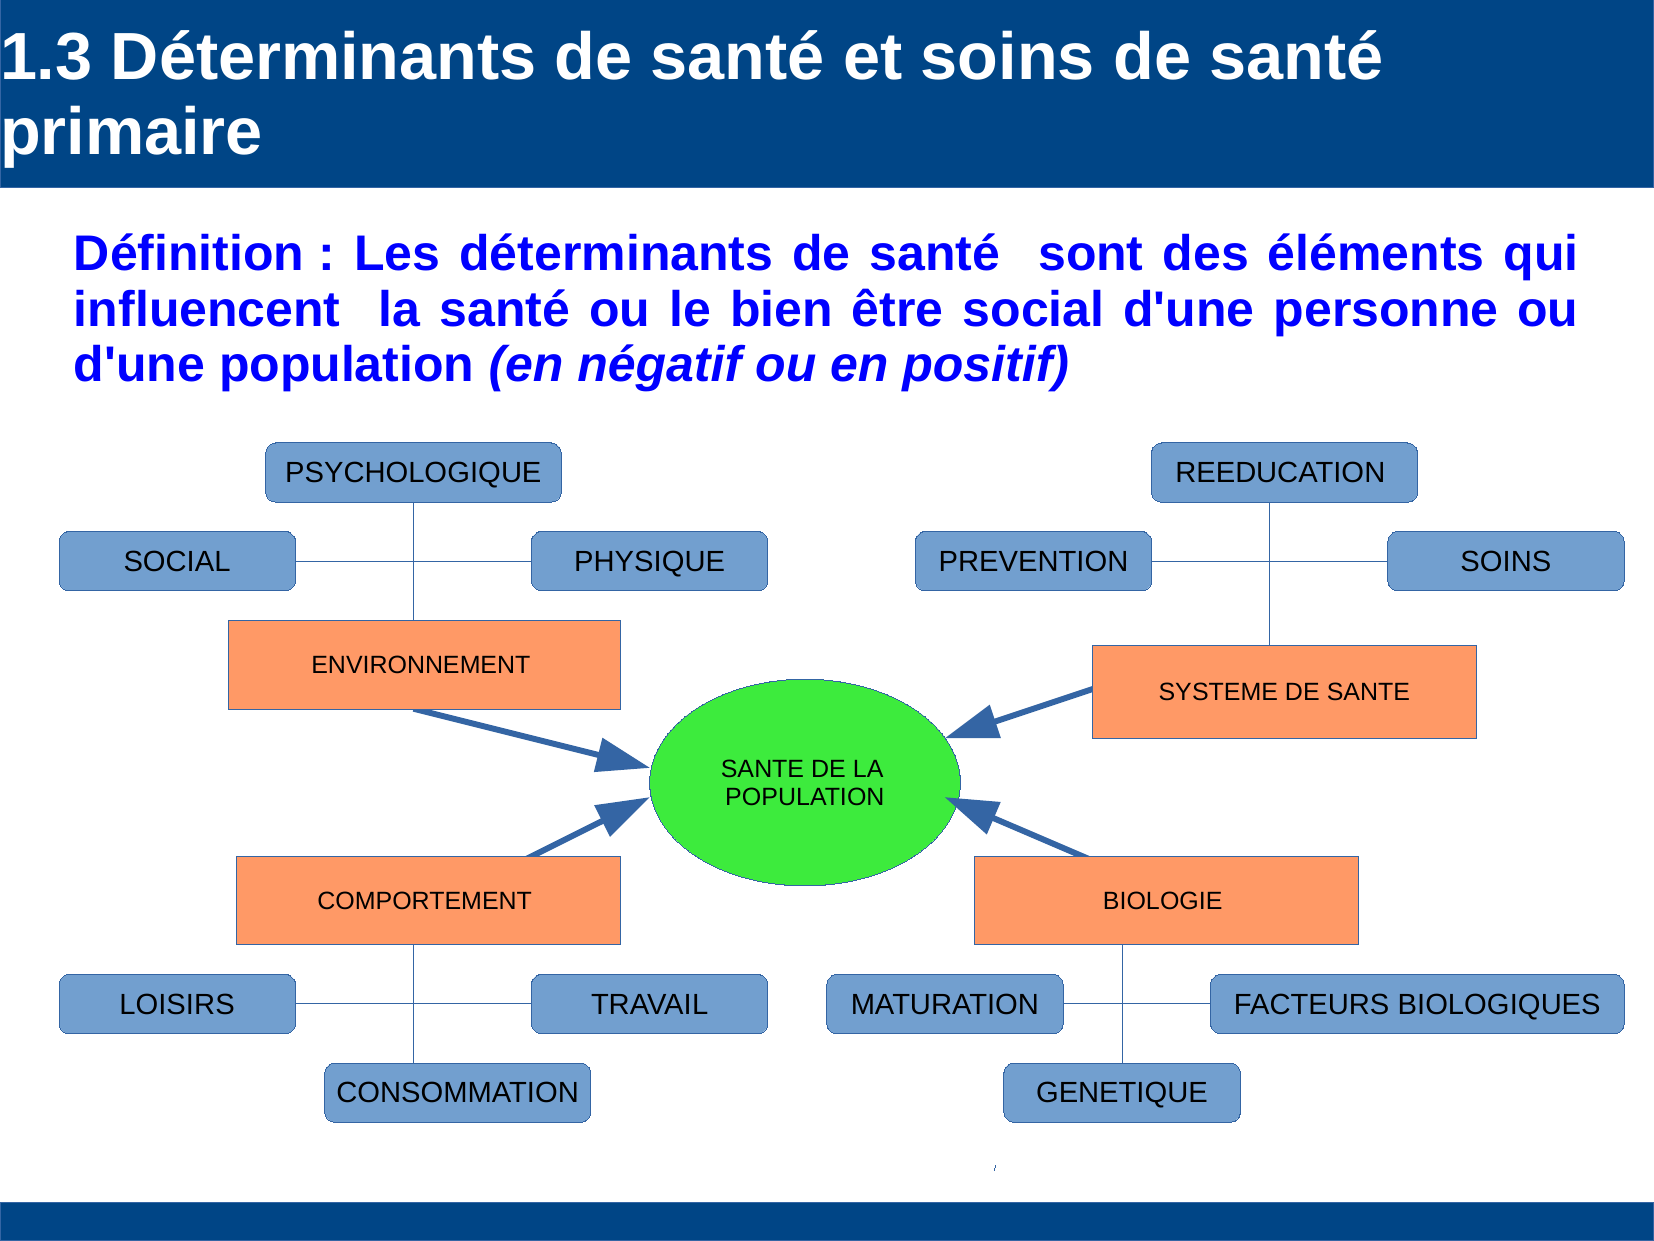

# 1.3 Déterminants de santé et soins de santé primaire
Définition : Les déterminants de santé sont des éléments qui influencent la santé ou le bien être social d'une personne ou d'une population (en négatif ou en positif)
PSYCHOLOGIQUE
REEDUCATION
SOCIAL
PHYSIQUE
PREVENTION
SOINS
ENVIRONNEMENT
SYSTEME DE SANTE
SANTE DE LA
POPULATION
COMPORTEMENT
BIOLOGIE
LOISIRS
TRAVAIL
MATURATION
FACTEURS BIOLOGIQUES
CONSOMMATION
GENETIQUE